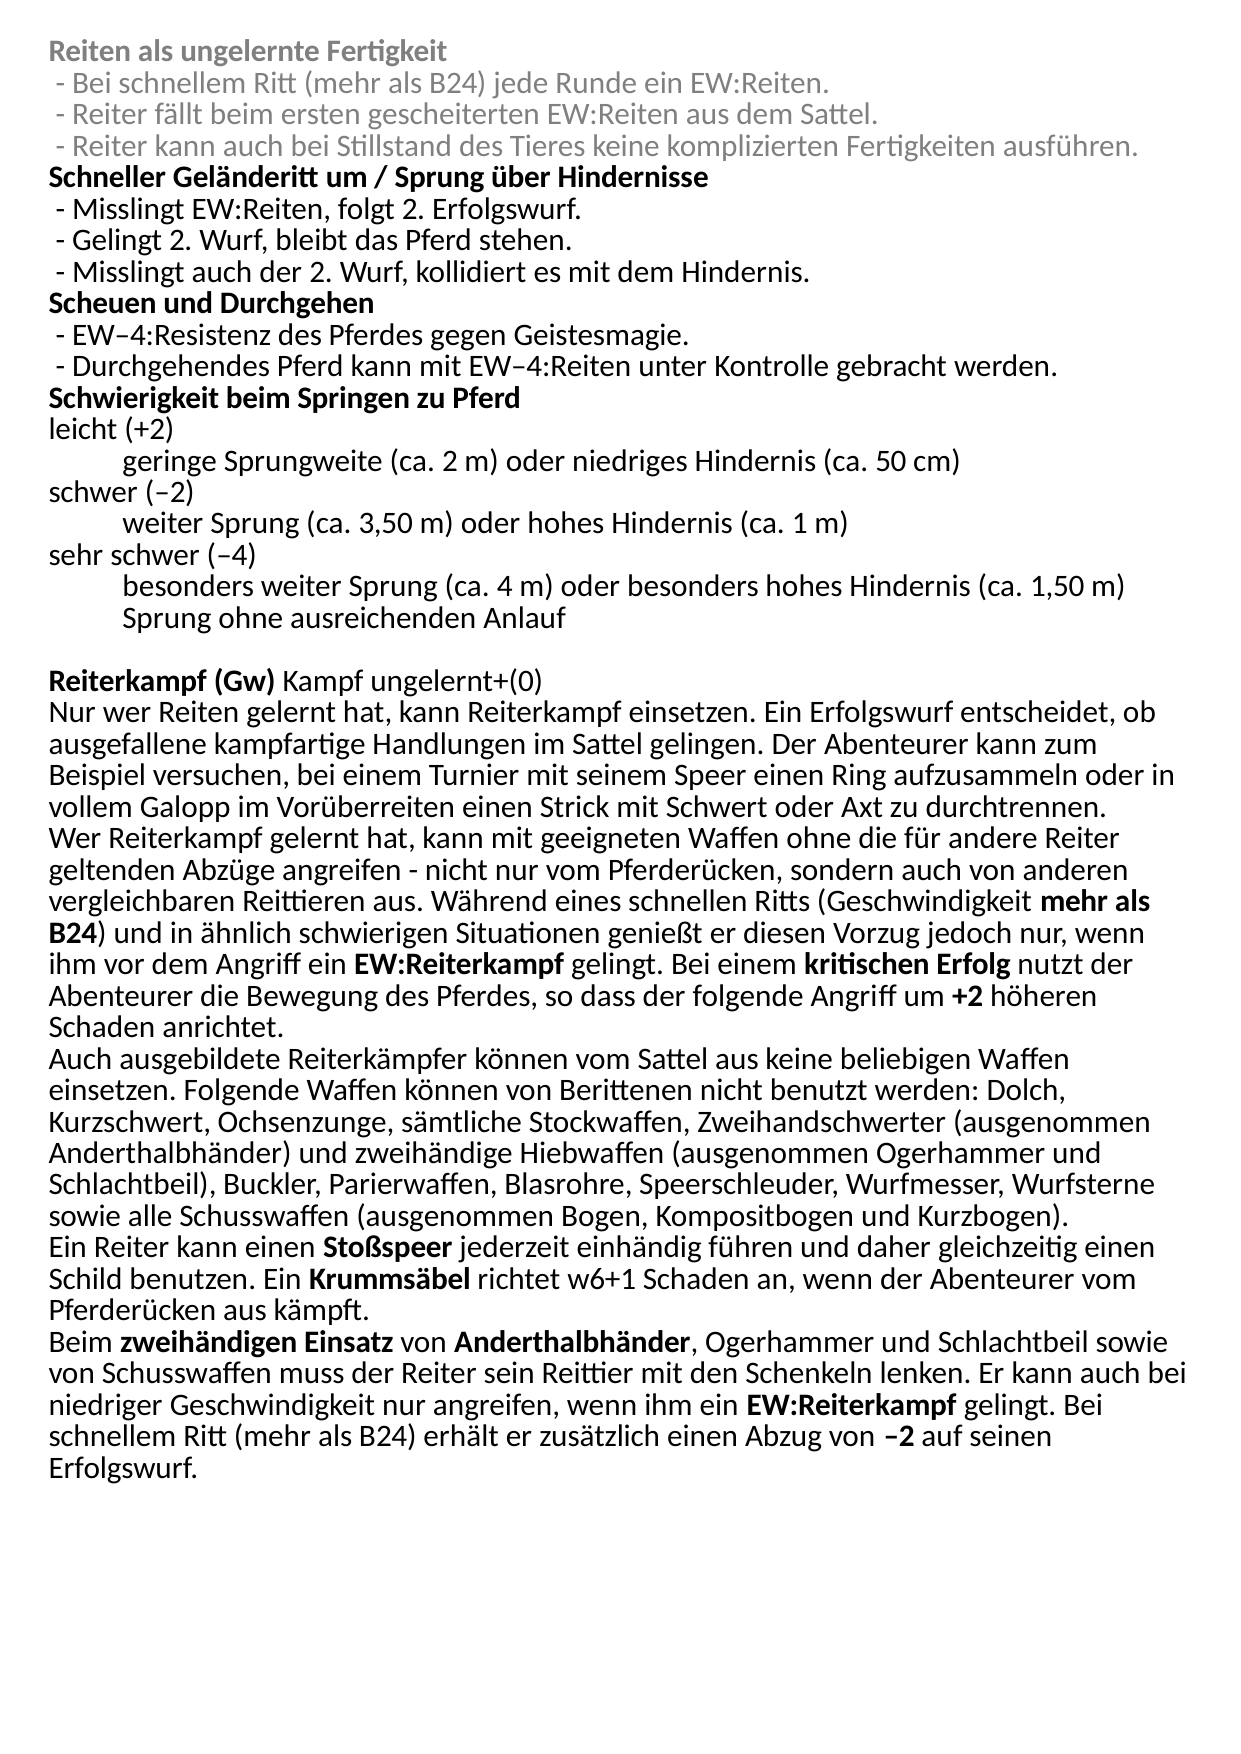

Reiten als ungelernte Fertigkeit
 - Bei schnellem Ritt (mehr als B24) jede Runde ein EW:Reiten.
 - Reiter fällt beim ersten gescheiterten EW:Reiten aus dem Sattel.
 - Reiter kann auch bei Stillstand des Tieres keine komplizierten Fertigkeiten ausführen.
Schneller Geländeritt um / Sprung über Hindernisse
 - Misslingt EW:Reiten, folgt 2. Erfolgswurf.
 - Gelingt 2. Wurf, bleibt das Pferd stehen.
 - Misslingt auch der 2. Wurf, kollidiert es mit dem Hindernis.
Scheuen und Durchgehen
 - EW–4:Resistenz des Pferdes gegen Geistesmagie.
 - Durchgehendes Pferd kann mit EW–4:Reiten unter Kontrolle gebracht werden.
Schwierigkeit beim Springen zu Pferd
leicht (+2)
	geringe Sprungweite (ca. 2 m) oder niedriges Hindernis (ca. 50 cm)
schwer (–2)
	weiter Sprung (ca. 3,50 m) oder hohes Hindernis (ca. 1 m)
sehr schwer (–4)
	besonders weiter Sprung (ca. 4 m) oder besonders hohes Hindernis (ca. 1,50 m)
	Sprung ohne ausreichenden Anlauf
Reiterkampf (Gw) Kampf ungelernt+(0)
Nur wer Reiten gelernt hat, kann Reiterkampf einsetzen. Ein Erfolgswurf entscheidet, ob ausgefallene kampfartige Handlungen im Sattel gelingen. Der Abenteurer kann zum Beispiel versuchen, bei einem Turnier mit seinem Speer einen Ring aufzusammeln oder in vollem Galopp im Vorüberreiten einen Strick mit Schwert oder Axt zu durchtrennen.
Wer Reiterkampf gelernt hat, kann mit geeigneten Waﬀen ohne die für andere Reiter geltenden Abzüge angreifen - nicht nur vom Pferderücken, sondern auch von anderen vergleichbaren Reittieren aus. Während eines schnellen Ritts (Geschwindigkeit mehr als B24) und in ähnlich schwierigen Situationen genießt er diesen Vorzug jedoch nur, wenn ihm vor dem Angriﬀ ein EW:Reiterkampf gelingt. Bei einem kritischen Erfolg nutzt der Abenteurer die Bewegung des Pferdes, so dass der folgende Angriﬀ um +2 höheren Schaden anrichtet.
Auch ausgebildete Reiterkämpfer können vom Sattel aus keine beliebigen Waﬀen einsetzen. Folgende Waﬀen können von Berittenen nicht benutzt werden: Dolch, Kurzschwert, Ochsenzunge, sämtliche Stockwaﬀen, Zweihandschwerter (ausgenommen Anderthalbhänder) und zweihändige Hiebwaﬀen (ausgenommen Ogerhammer und Schlachtbeil), Buckler, Parierwaﬀen, Blasrohre, Speerschleuder, Wurfmesser, Wurfsterne sowie alle Schusswaﬀen (ausgenommen Bogen, Kompositbogen und Kurzbogen).
Ein Reiter kann einen Stoßspeer jederzeit einhändig führen und daher gleichzeitig einen Schild benutzen. Ein Krummsäbel richtet w6+1 Schaden an, wenn der Abenteurer vom Pferderücken aus kämpft.
Beim zweihändigen Einsatz von Anderthalbhänder, Ogerhammer und Schlachtbeil sowie von Schusswaﬀen muss der Reiter sein Reittier mit den Schenkeln lenken. Er kann auch bei niedriger Geschwindigkeit nur angreifen, wenn ihm ein EW:Reiterkampf gelingt. Bei schnellem Ritt (mehr als B24) erhält er zusätzlich einen Abzug von –2 auf seinen Erfolgswurf.